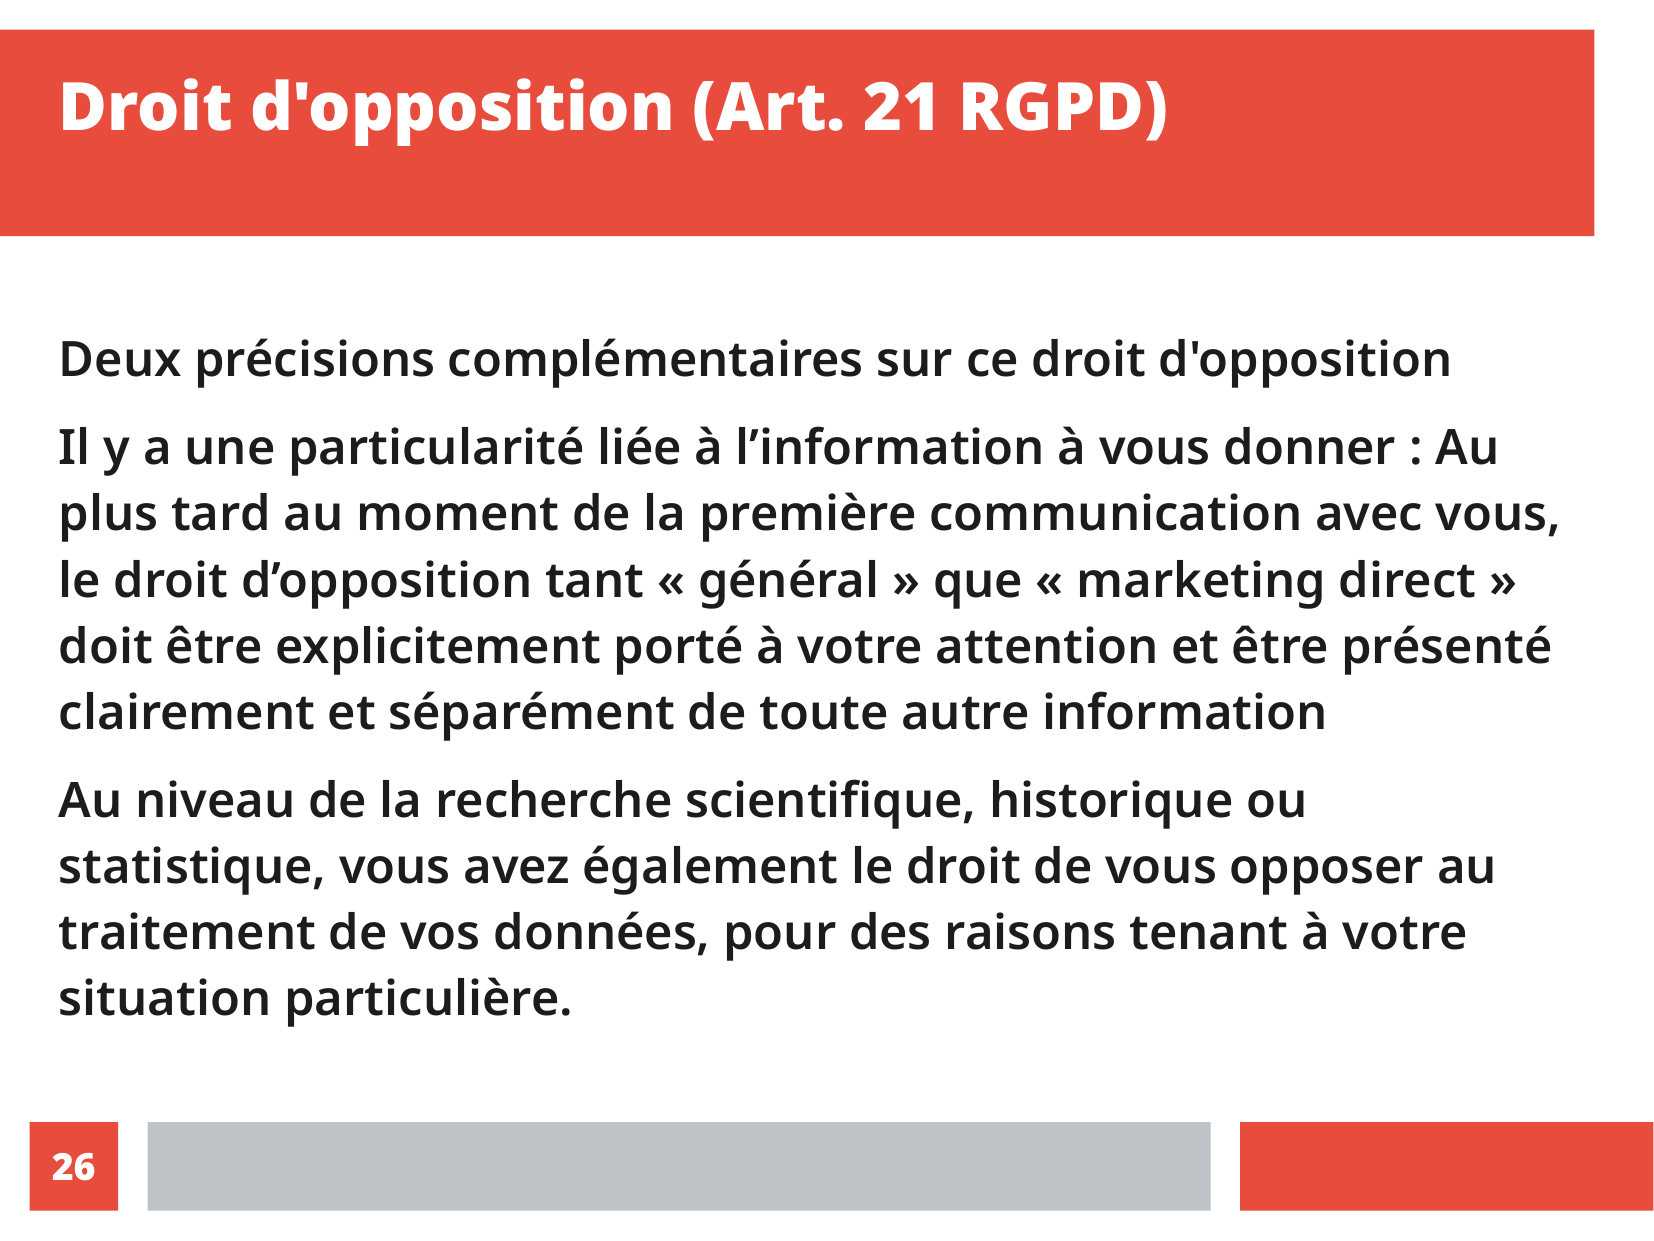

# Droit d'opposition (Art. 21 RGPD)
Deux précisions complémentaires sur ce droit d'opposition
Il y a une particularité liée à l’information à vous donner : Au plus tard au moment de la première communication avec vous, le droit d’opposition tant « général » que « marketing direct » doit être explicitement porté à votre attention et être présenté clairement et séparément de toute autre information
Au niveau de la recherche scientifique, historique ou statistique, vous avez également le droit de vous opposer au traitement de vos données, pour des raisons tenant à votre situation particulière.
26